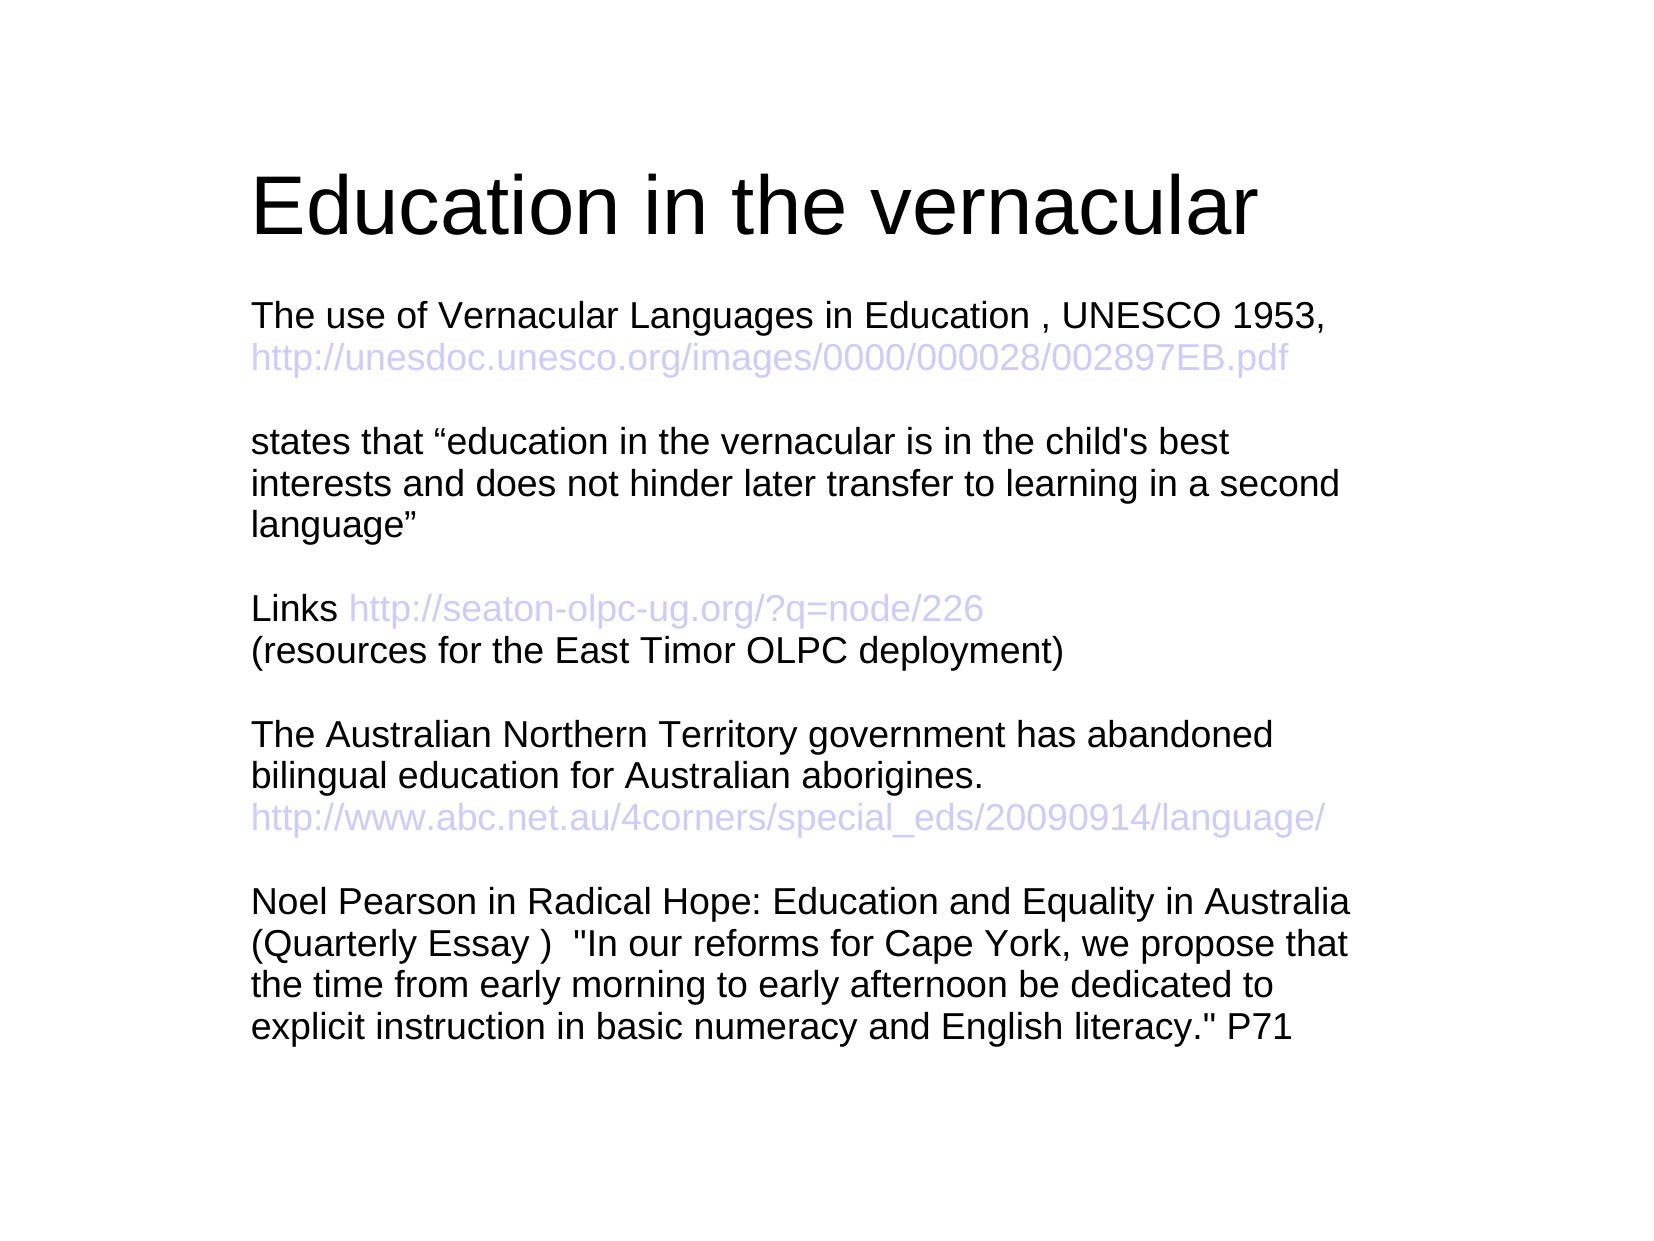

Education in the vernacular
The use of Vernacular Languages in Education , UNESCO 1953, http://unesdoc.unesco.org/images/0000/000028/002897EB.pdf
states that “education in the vernacular is in the child's best interests and does not hinder later transfer to learning in a second language”
Links http://seaton-olpc-ug.org/?q=node/226
(resources for the East Timor OLPC deployment)
The Australian Northern Territory government has abandoned bilingual education for Australian aborigines. http://www.abc.net.au/4corners/special_eds/20090914/language/
Noel Pearson in Radical Hope: Education and Equality in Australia (Quarterly Essay ) "In our reforms for Cape York, we propose that the time from early morning to early afternoon be dedicated to explicit instruction in basic numeracy and English literacy." P71